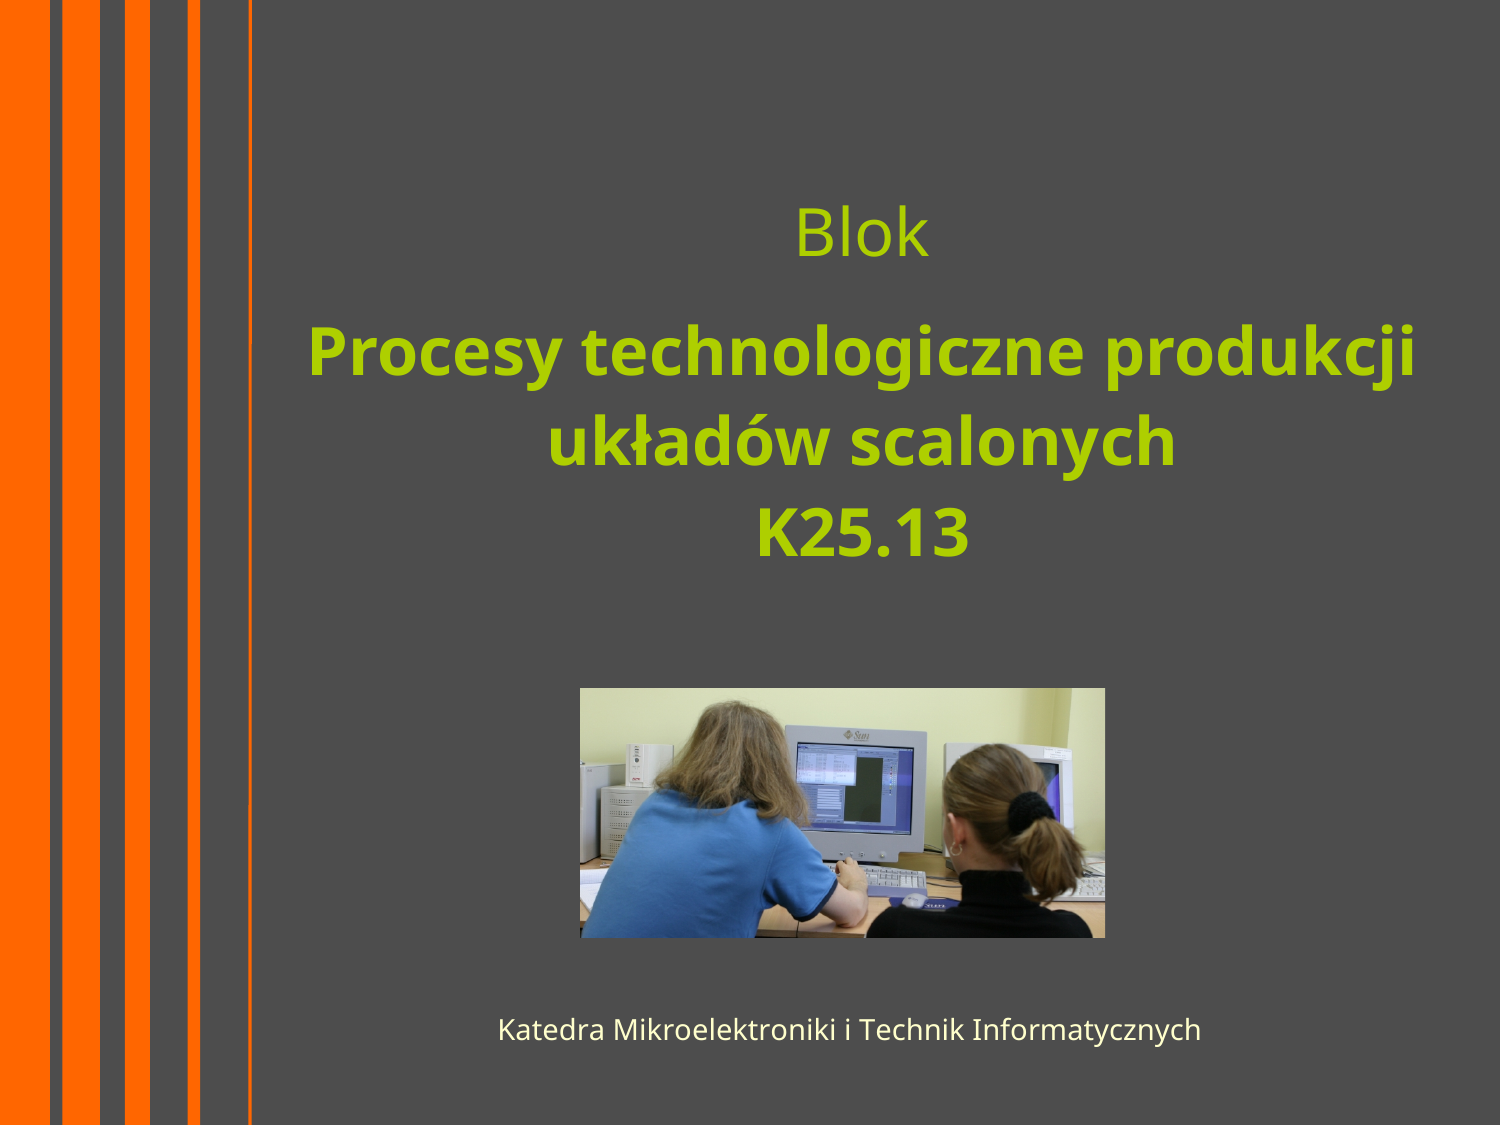

# Blok Procesy technologiczne produkcji układów scalonych K25.13
Katedra Mikroelektroniki i Technik Informatycznych